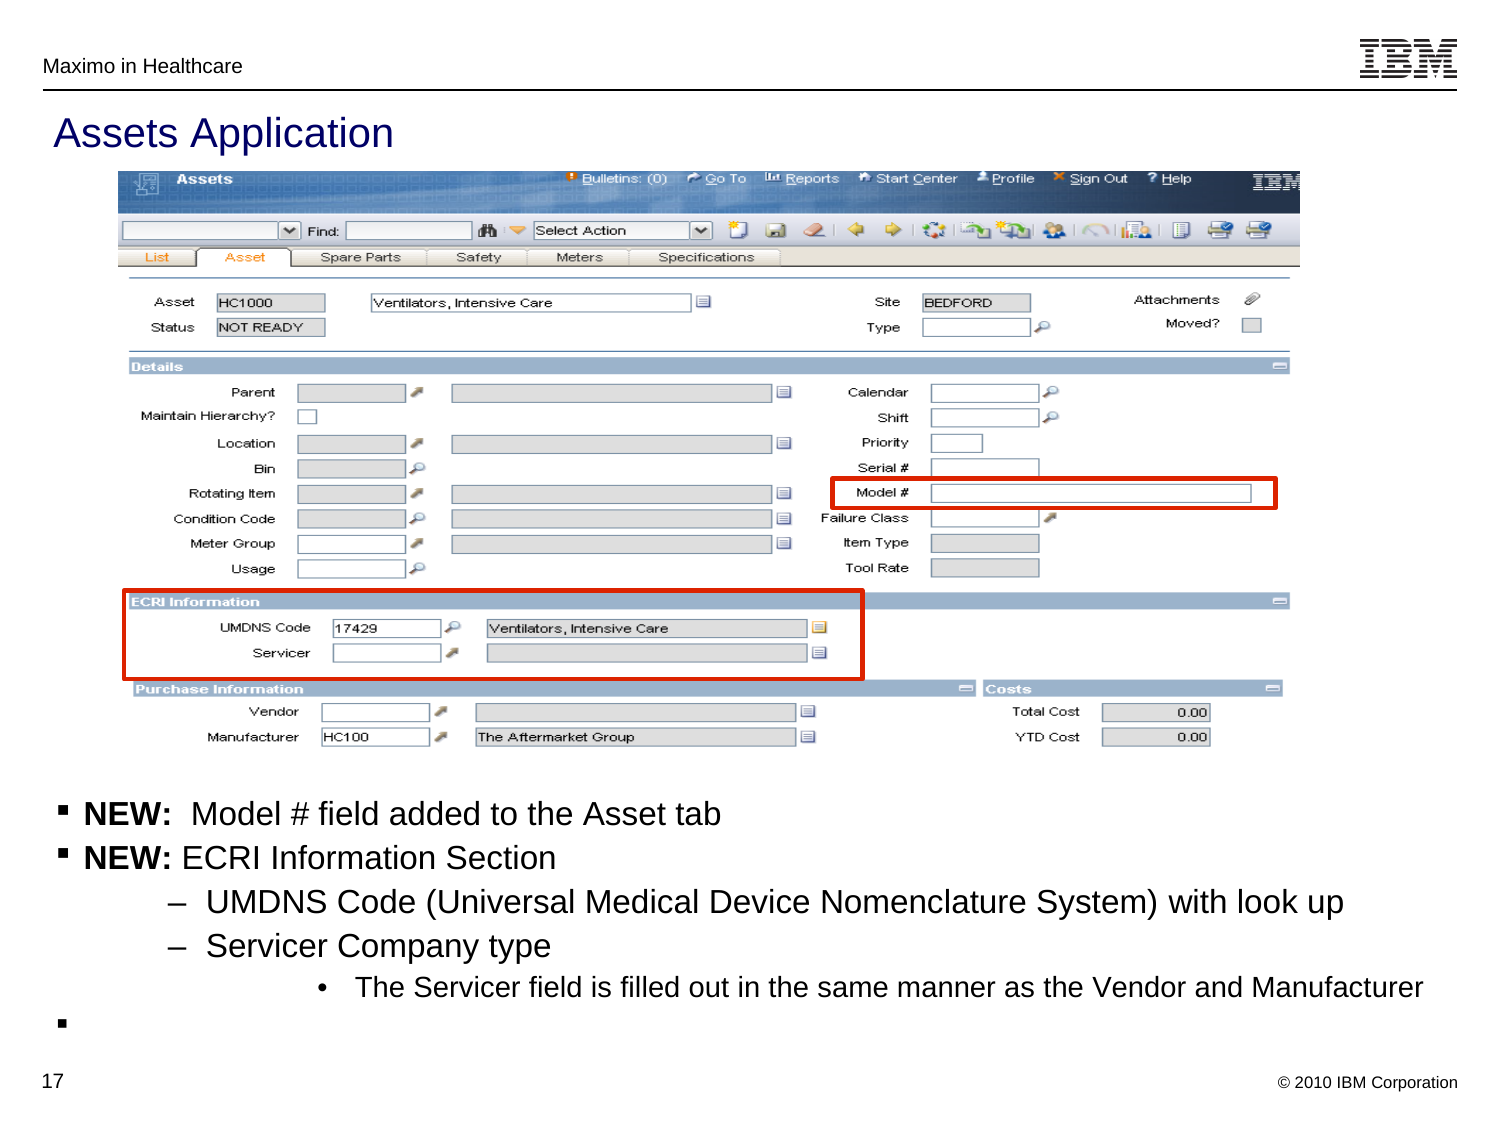

# Assets Application
NEW: Model # field added to the Asset tab
NEW: ECRI Information Section
UMDNS Code (Universal Medical Device Nomenclature System) with look up
Servicer Company type
The Servicer field is filled out in the same manner as the Vendor and Manufacturer